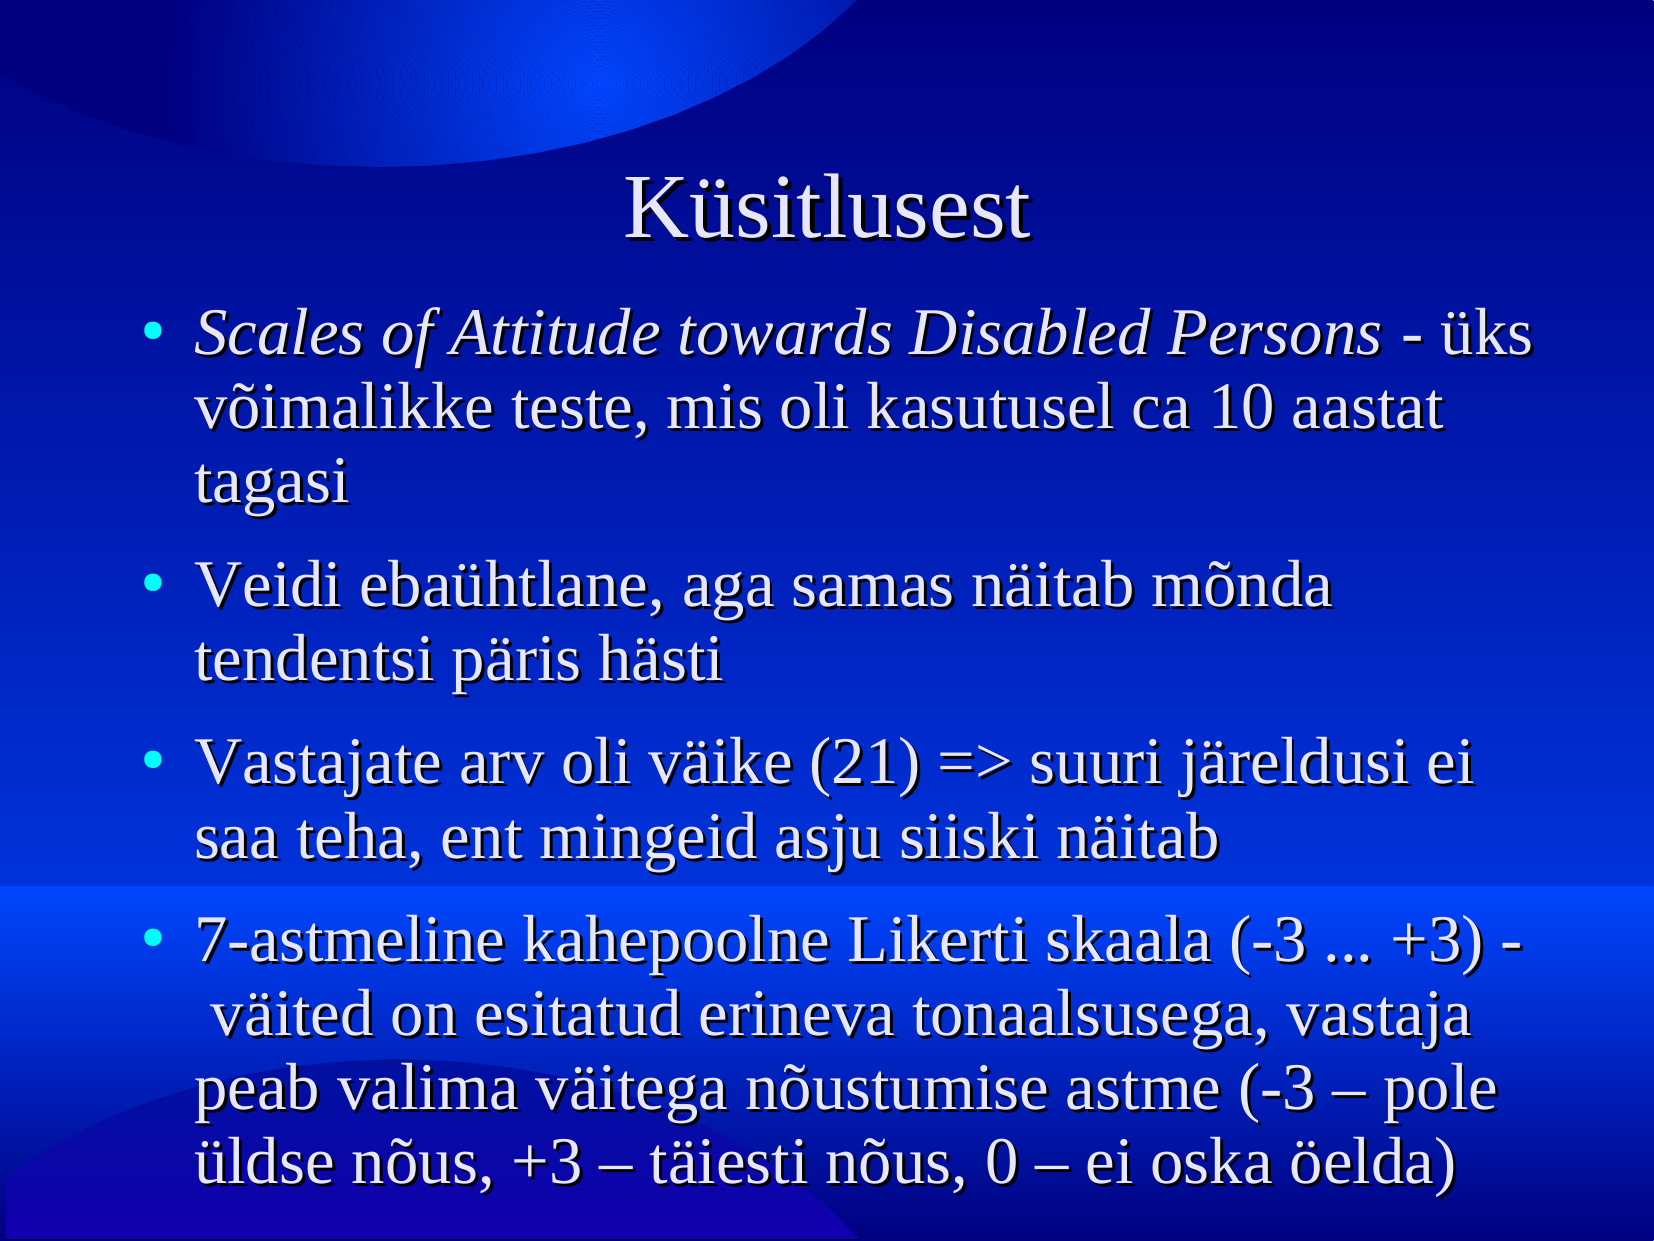

# Küsitlusest
Scales of Attitude towards Disabled Persons - üks võimalikke teste, mis oli kasutusel ca 10 aastat tagasi
Veidi ebaühtlane, aga samas näitab mõnda tendentsi päris hästi
Vastajate arv oli väike (21) => suuri järeldusi ei saa teha, ent mingeid asju siiski näitab
7-astmeline kahepoolne Likerti skaala (-3 ... +3) - väited on esitatud erineva tonaalsusega, vastaja peab valima väitega nõustumise astme (-3 – pole üldse nõus, +3 – täiesti nõus, 0 – ei oska öelda)